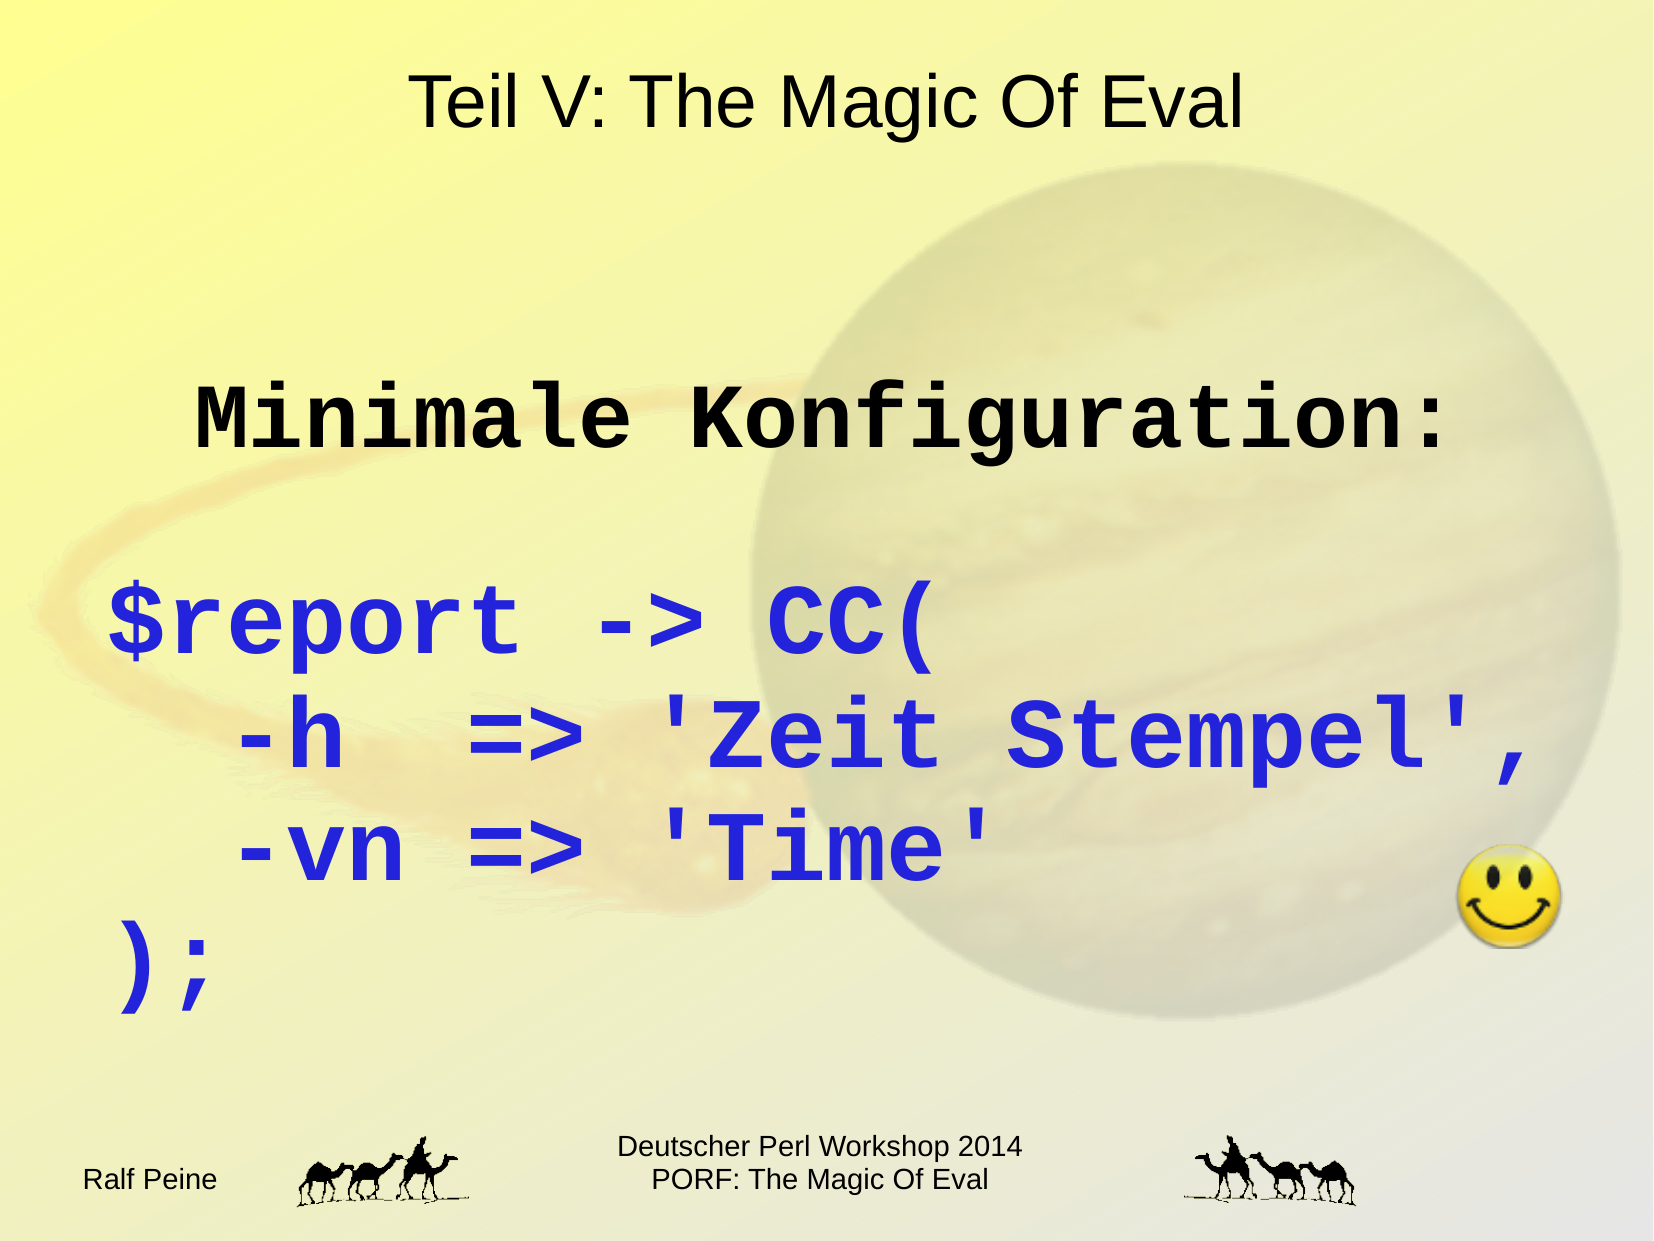

# Teil V: The Magic Of Eval
Minimale Konfiguration:
$report -> CC(
 -h => 'Zeit Stempel',
 -vn => 'Time'
);